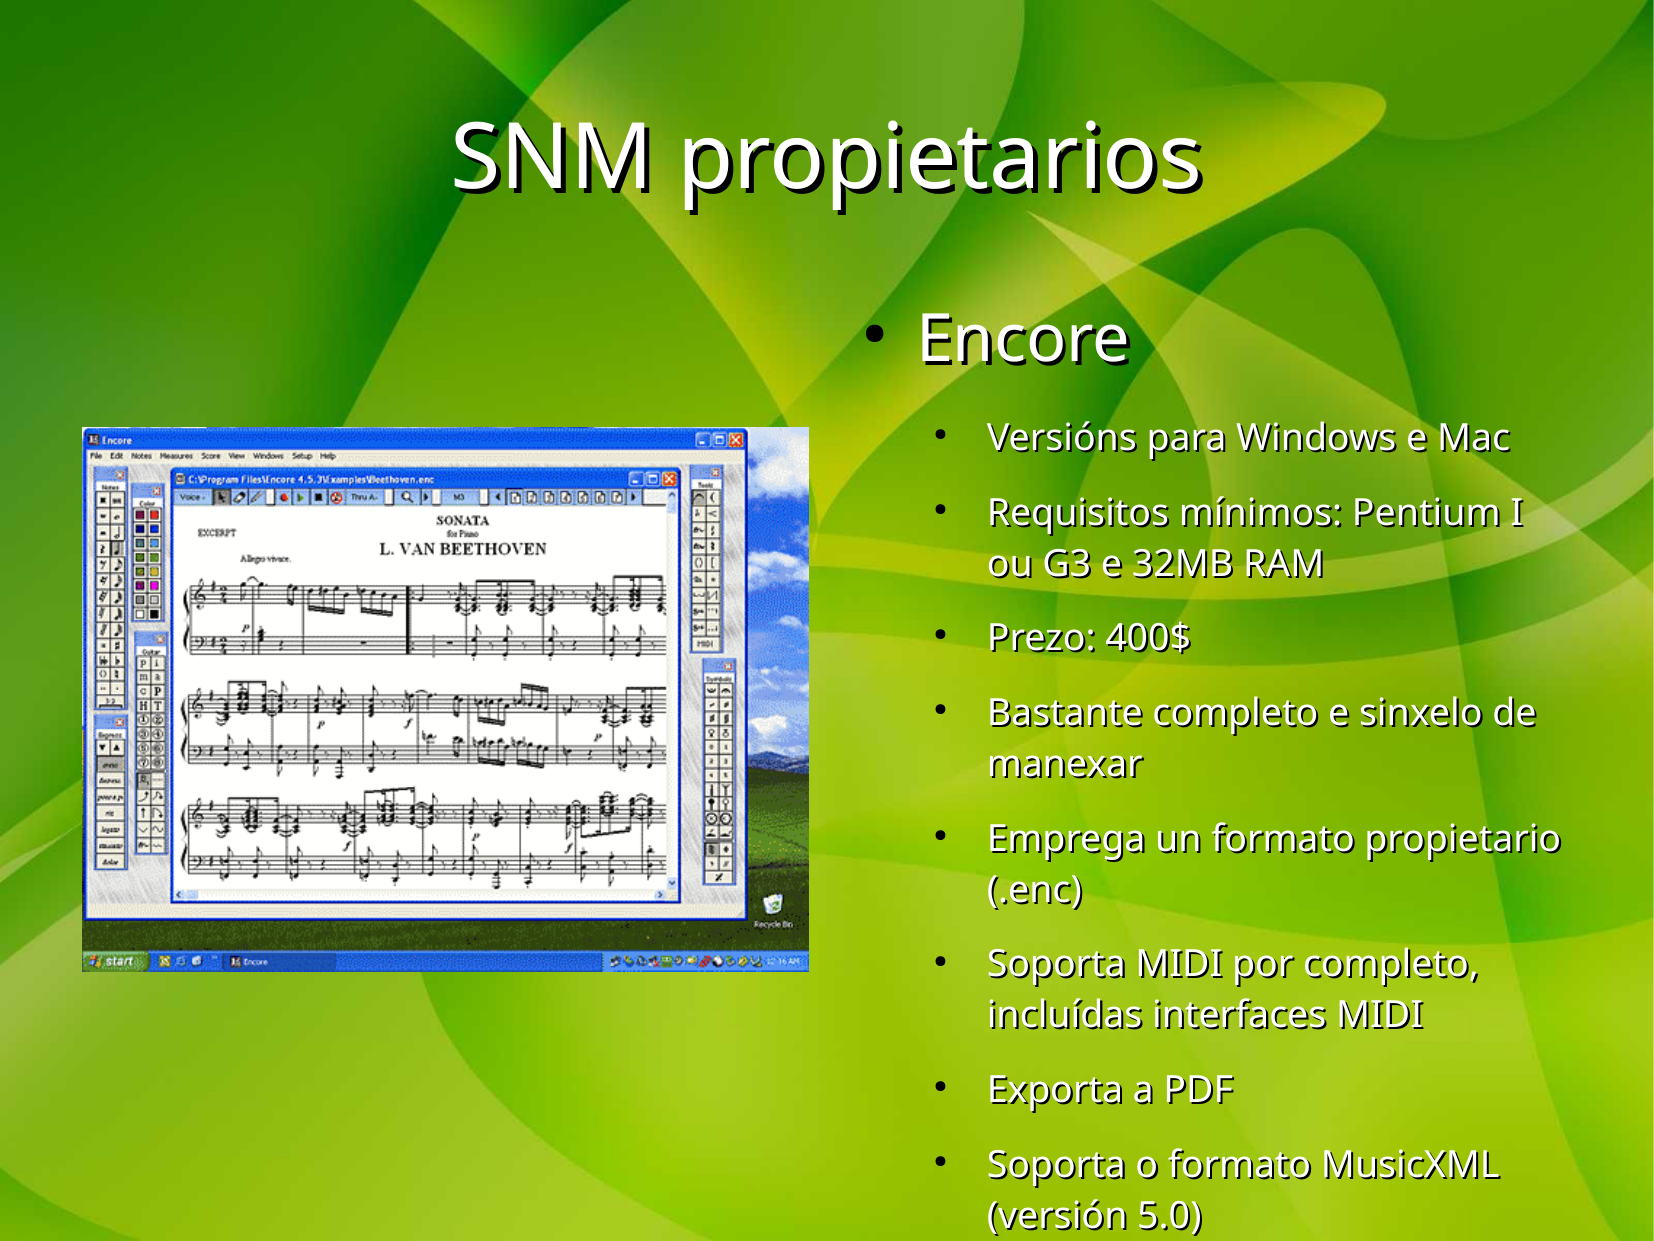

# SNM propietarios
Encore
Versións para Windows e Mac
Requisitos mínimos: Pentium I ou G3 e 32MB RAM
Prezo: 400$
Bastante completo e sinxelo de manexar
Emprega un formato propietario (.enc)
Soporta MIDI por completo, incluídas interfaces MIDI
Exporta a PDF
Soporta o formato MusicXML (versión 5.0)